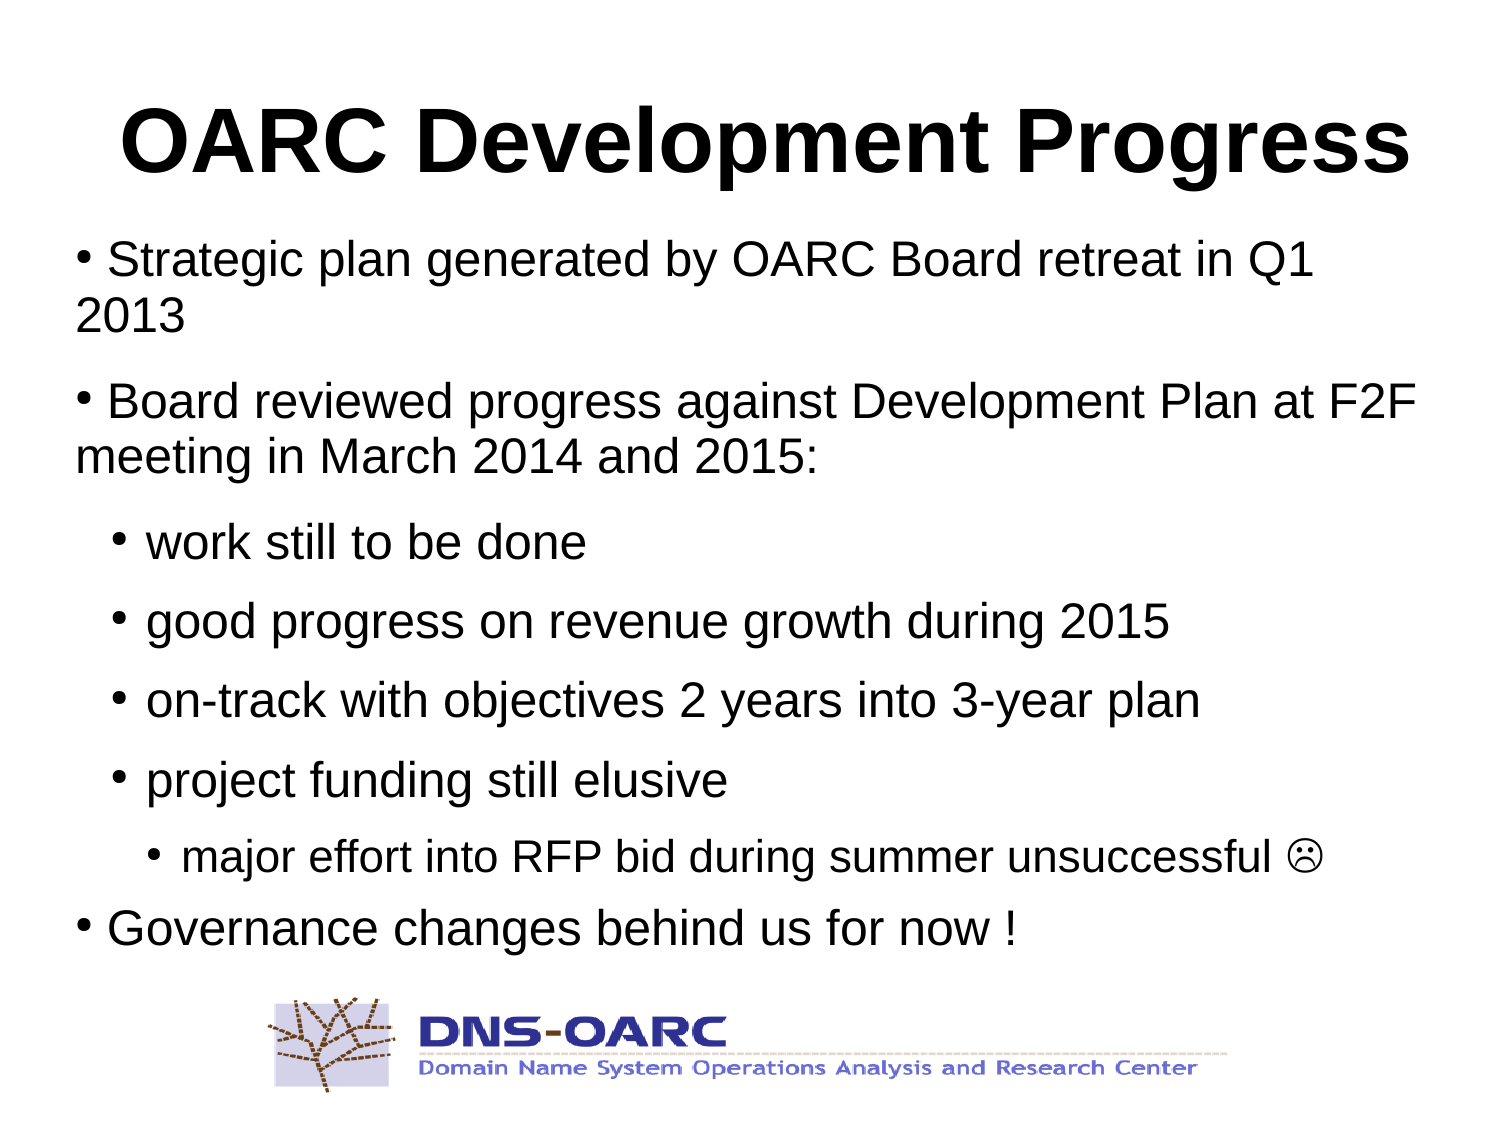

# OARC Development Progress
 Strategic plan generated by OARC Board retreat in Q1 2013
 Board reviewed progress against Development Plan at F2F meeting in March 2014 and 2015:
work still to be done
good progress on revenue growth during 2015
on-track with objectives 2 years into 3-year plan
project funding still elusive
major effort into RFP bid during summer unsuccessful ☹
 Governance changes behind us for now !